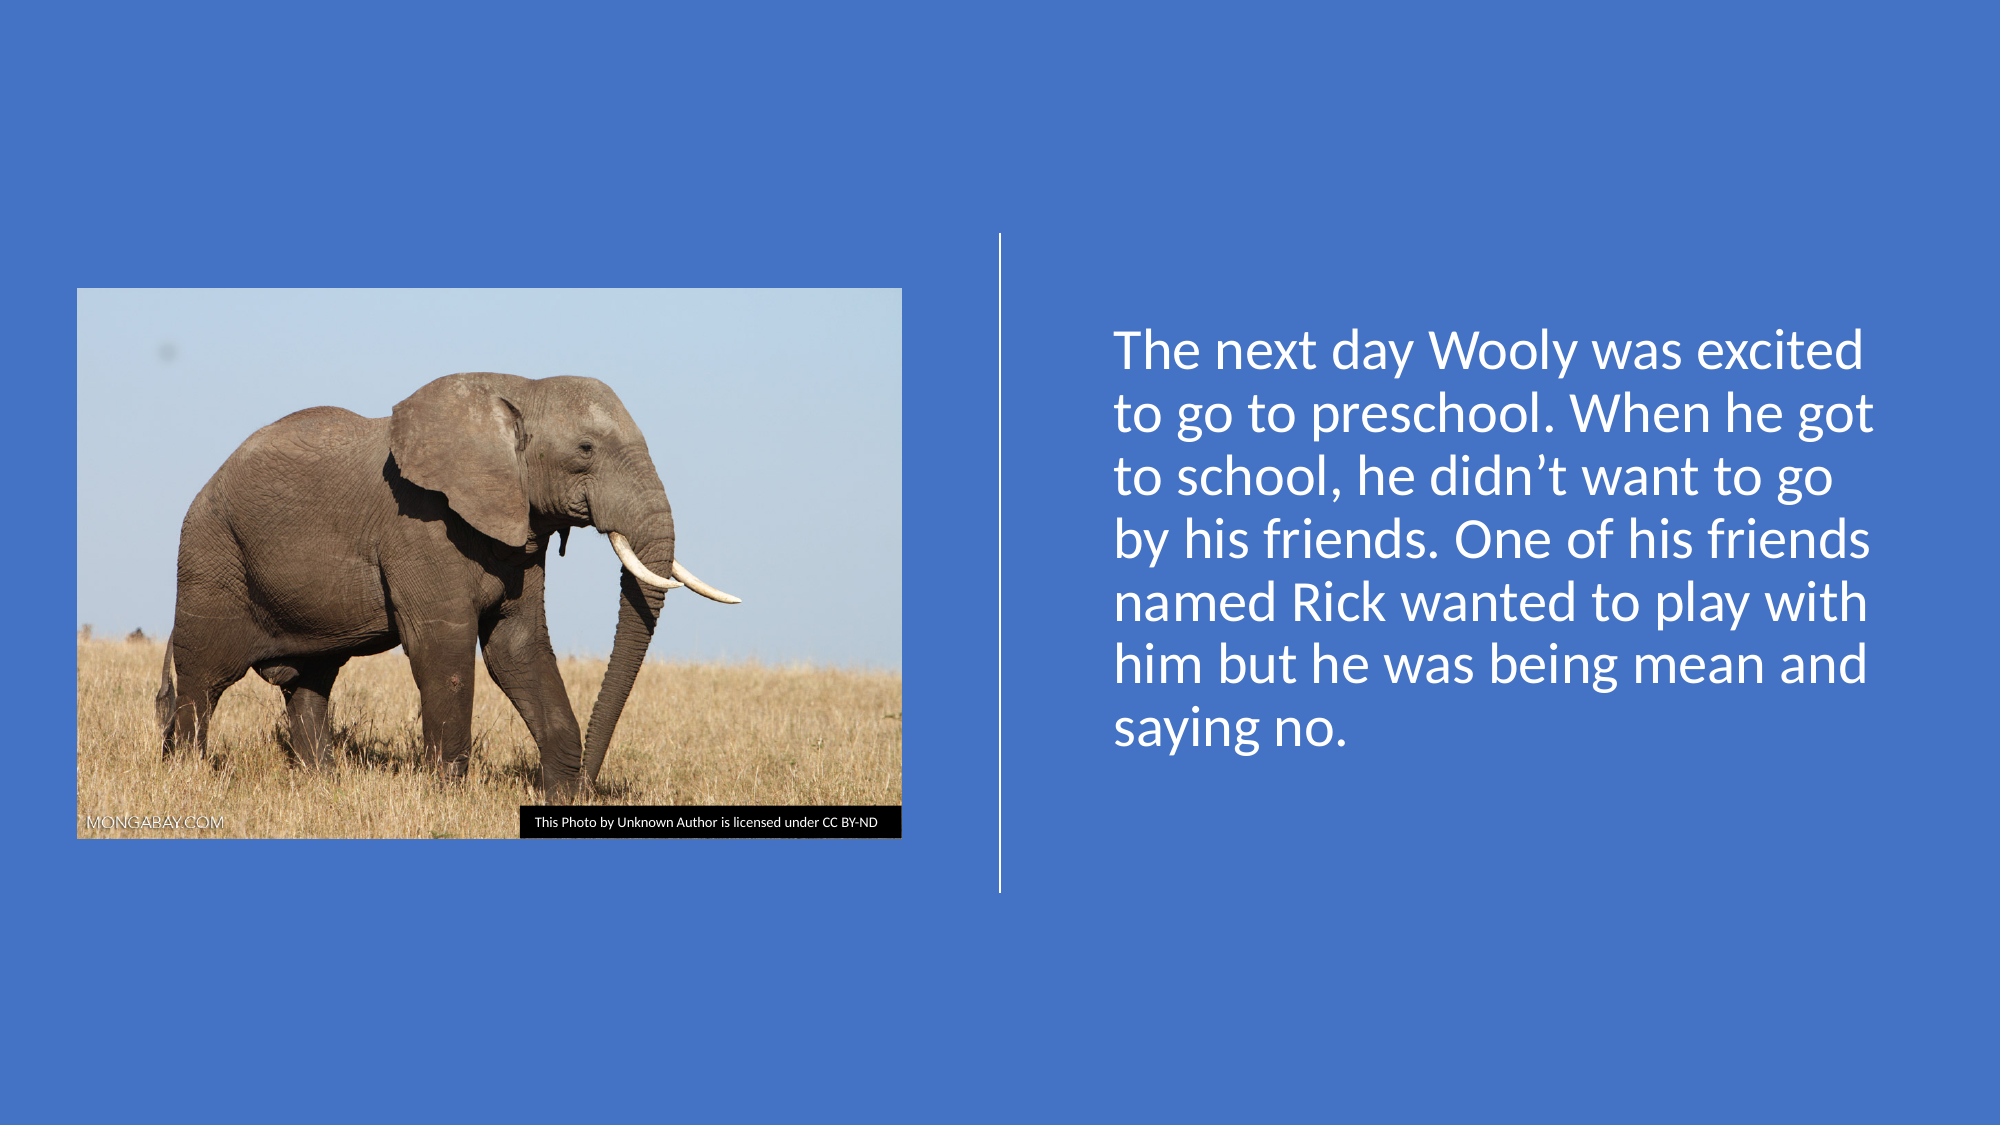

# The next day Wooly was excited to go to preschool. When he got to school, he didn’t want to go by his friends. One of his friends named Rick wanted to play with him but he was being mean and saying no.
This Photo by Unknown Author is licensed under CC BY-ND